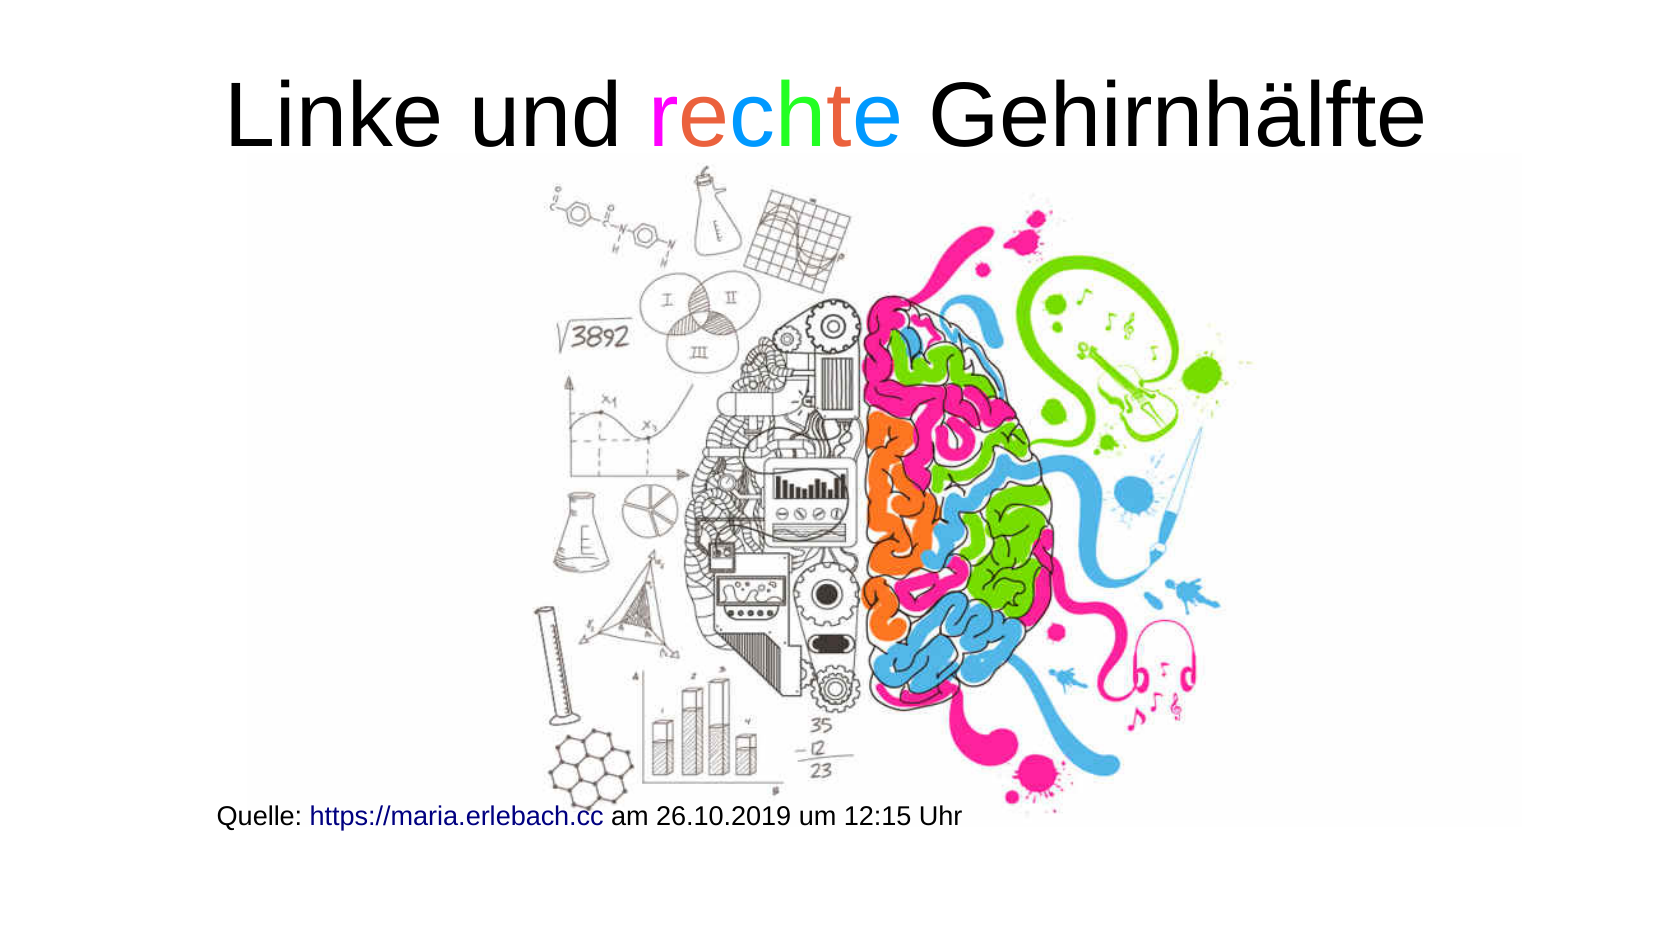

# Linke und rechte Gehirnhälfte
Quelle: https://maria.erlebach.cc am 26.10.2019 um 12:15 Uhr